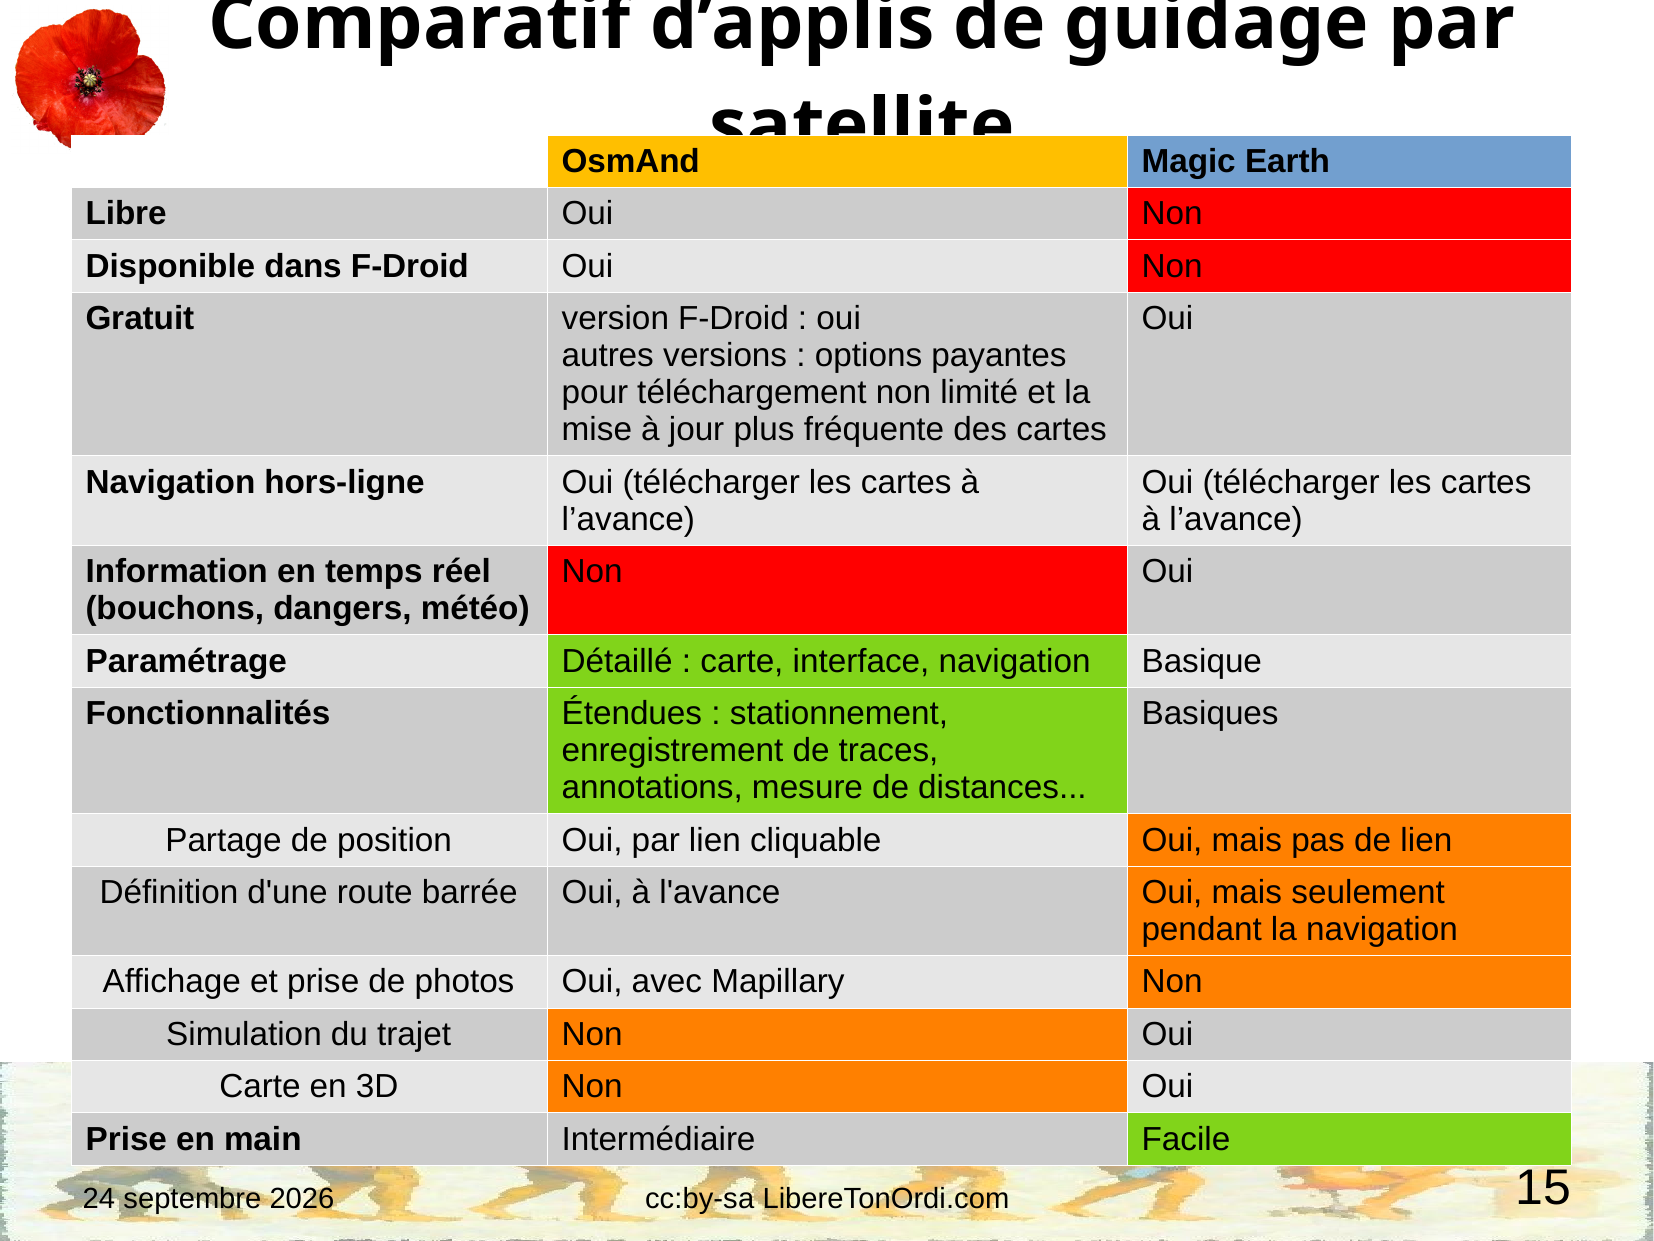

# Comparatif d’applis de guidage par satellite
| | OsmAnd | Magic Earth |
| --- | --- | --- |
| Libre | Oui | Non |
| Disponible dans F-Droid | Oui | Non |
| Gratuit | version F-Droid : oui autres versions : options payantes pour téléchargement non limité et la mise à jour plus fréquente des cartes | Oui |
| Navigation hors-ligne | Oui (télécharger les cartes à l’avance) | Oui (télécharger les cartes à l’avance) |
| Information en temps réel (bouchons, dangers, météo) | Non | Oui |
| Paramétrage | Détaillé : carte, interface, navigation | Basique |
| Fonctionnalités | Étendues : stationnement, enregistrement de traces, annotations, mesure de distances... | Basiques |
| Partage de position | Oui, par lien cliquable | Oui, mais pas de lien |
| Définition d'une route barrée | Oui, à l'avance | Oui, mais seulement pendant la navigation |
| Affichage et prise de photos | Oui, avec Mapillary | Non |
| Simulation du trajet | Non | Oui |
| Carte en 3D | Non | Oui |
| Prise en main | Intermédiaire | Facile |
cc:by-sa LibereTonOrdi.com
15